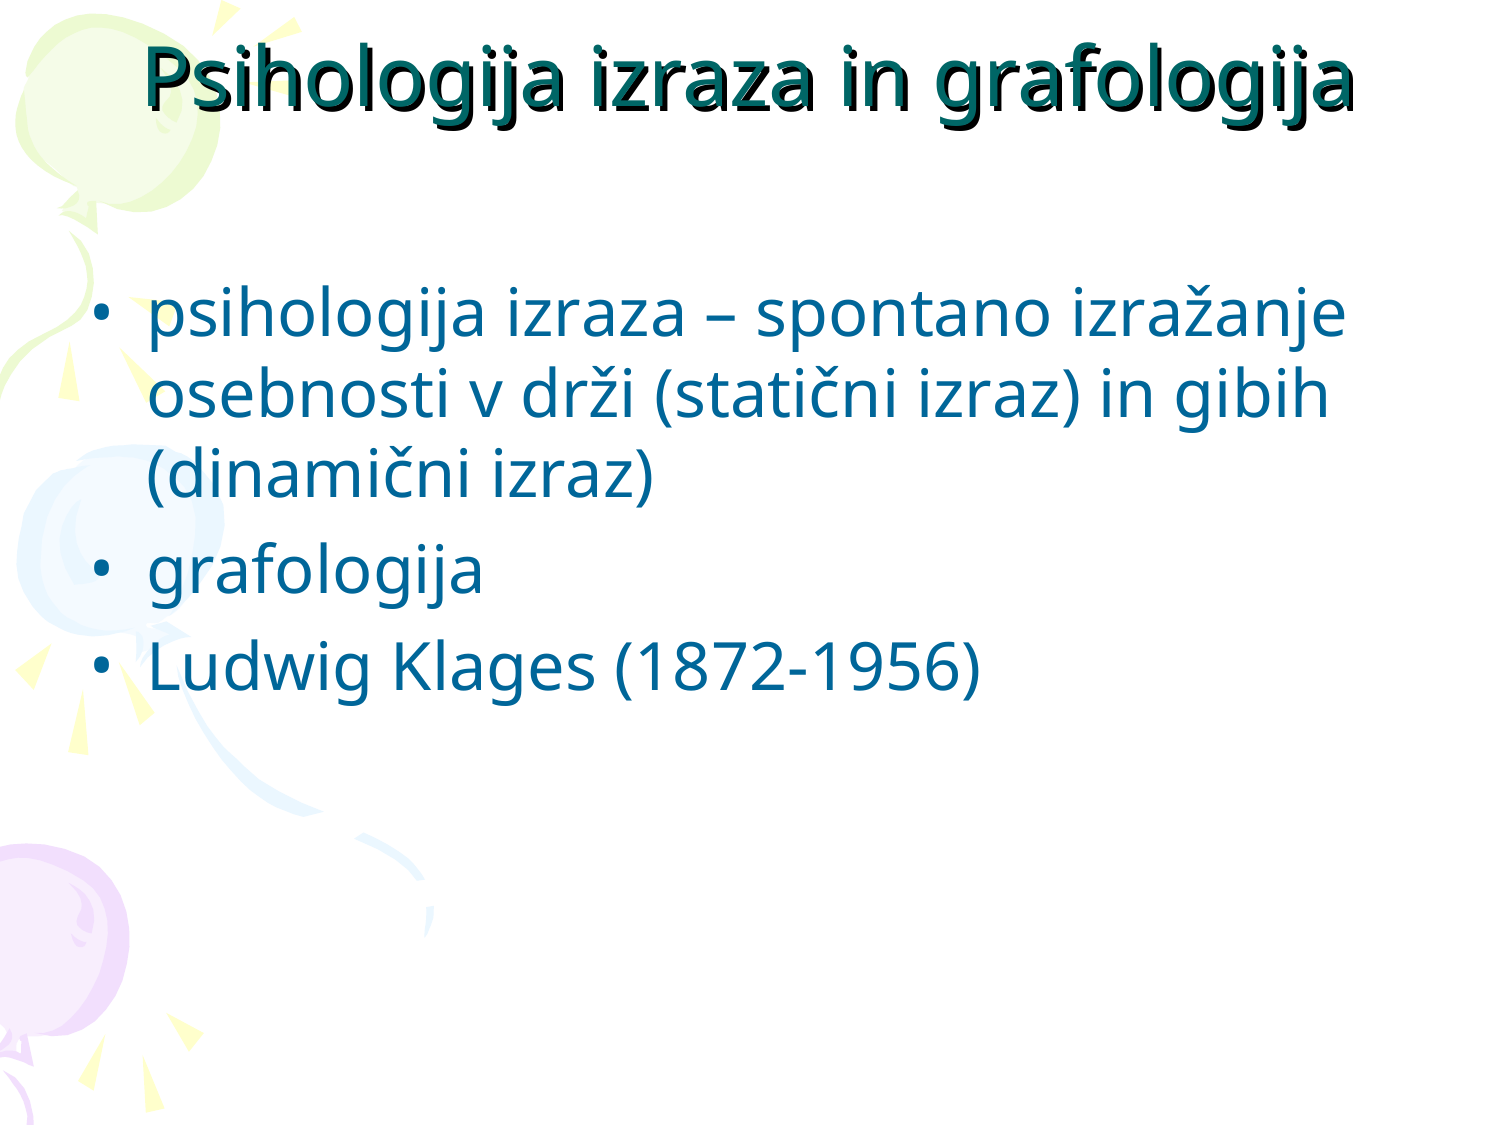

# Psihologija izraza in grafologija
psihologija izraza – spontano izražanje osebnosti v drži (statični izraz) in gibih (dinamični izraz)
grafologija
Ludwig Klages (1872-1956)